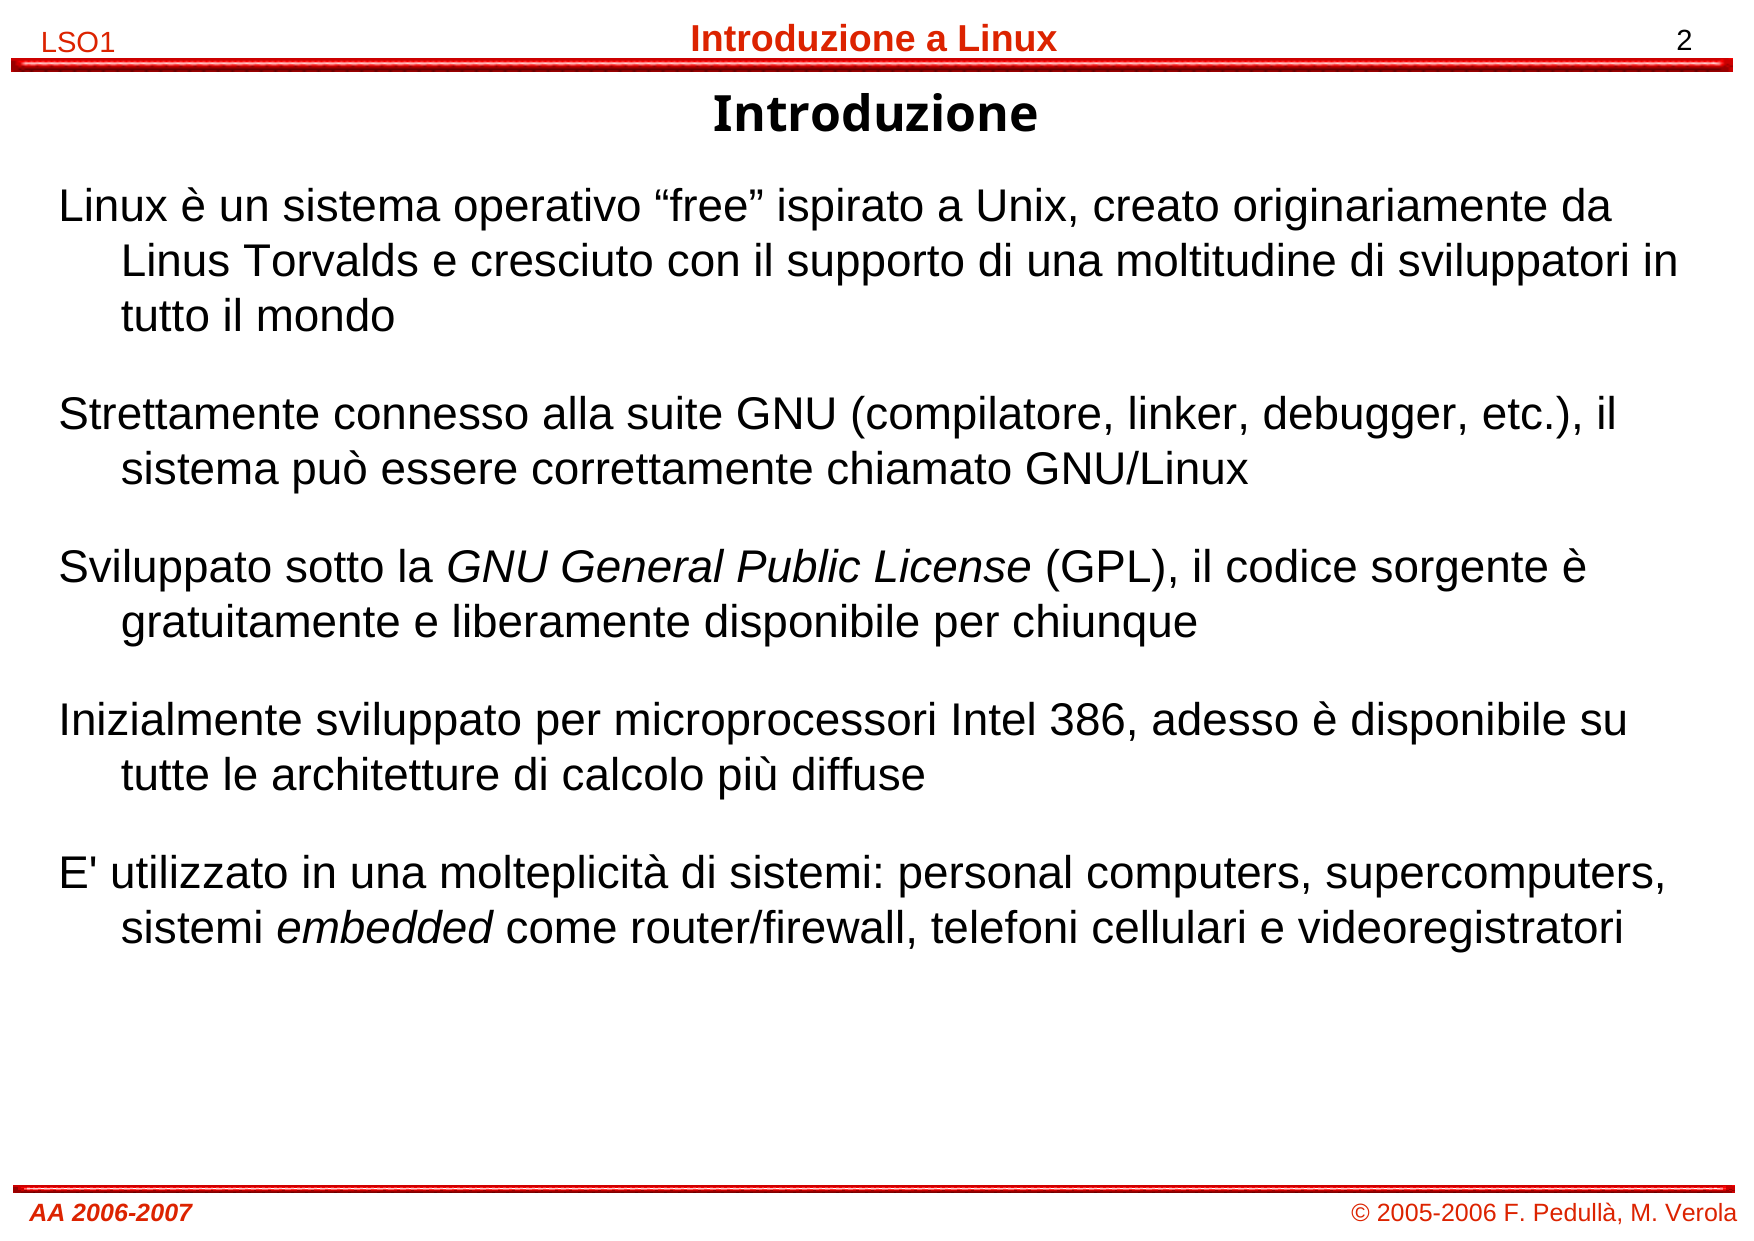

# Introduzione
Linux è un sistema operativo “free” ispirato a Unix, creato originariamente da Linus Torvalds e cresciuto con il supporto di una moltitudine di sviluppatori in tutto il mondo
Strettamente connesso alla suite GNU (compilatore, linker, debugger, etc.), il sistema può essere correttamente chiamato GNU/Linux
Sviluppato sotto la GNU General Public License (GPL), il codice sorgente è gratuitamente e liberamente disponibile per chiunque
Inizialmente sviluppato per microprocessori Intel 386, adesso è disponibile su tutte le architetture di calcolo più diffuse
E' utilizzato in una molteplicità di sistemi: personal computers, supercomputers, sistemi embedded come router/firewall, telefoni cellulari e videoregistratori